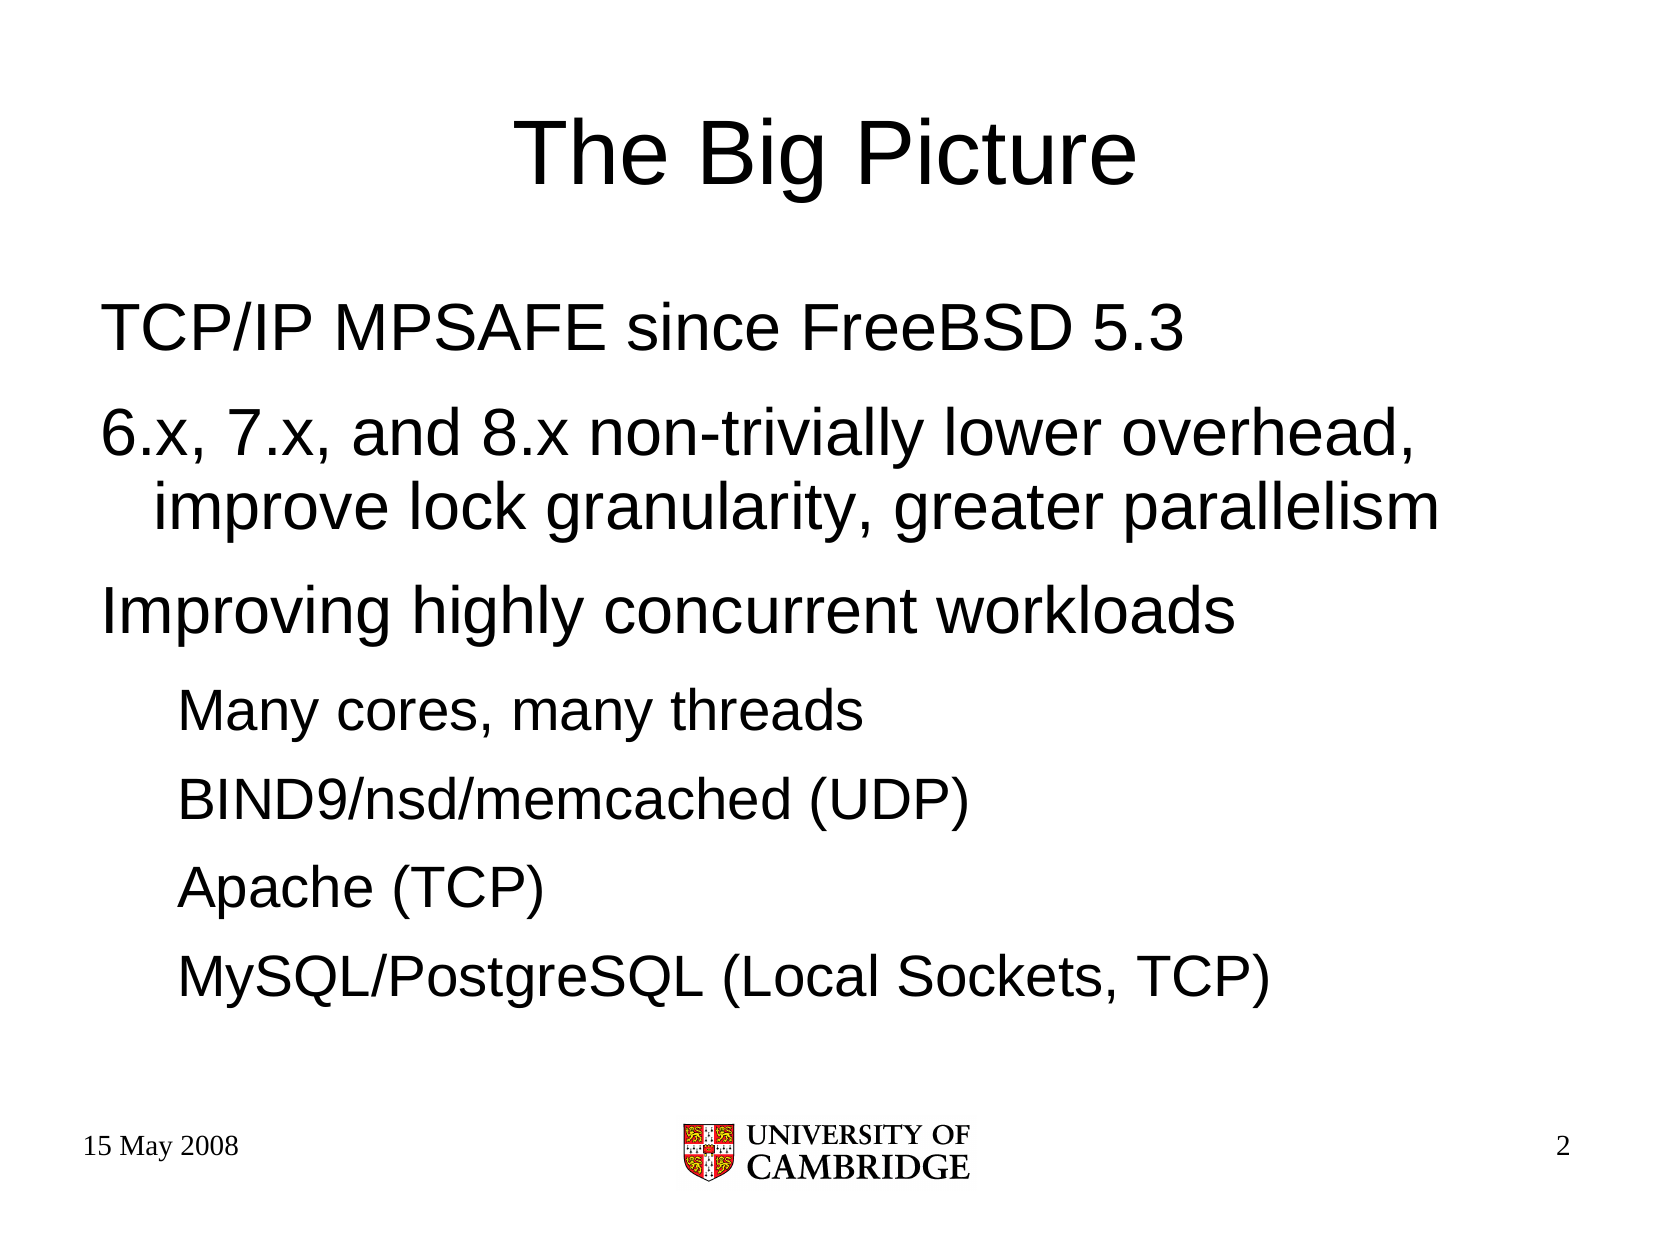

# The Big Picture
TCP/IP MPSAFE since FreeBSD 5.3
6.x, 7.x, and 8.x non-trivially lower overhead, improve lock granularity, greater parallelism
Improving highly concurrent workloads
Many cores, many threads
BIND9/nsd/memcached (UDP)
Apache (TCP)
MySQL/PostgreSQL (Local Sockets, TCP)
21 February 2006
2